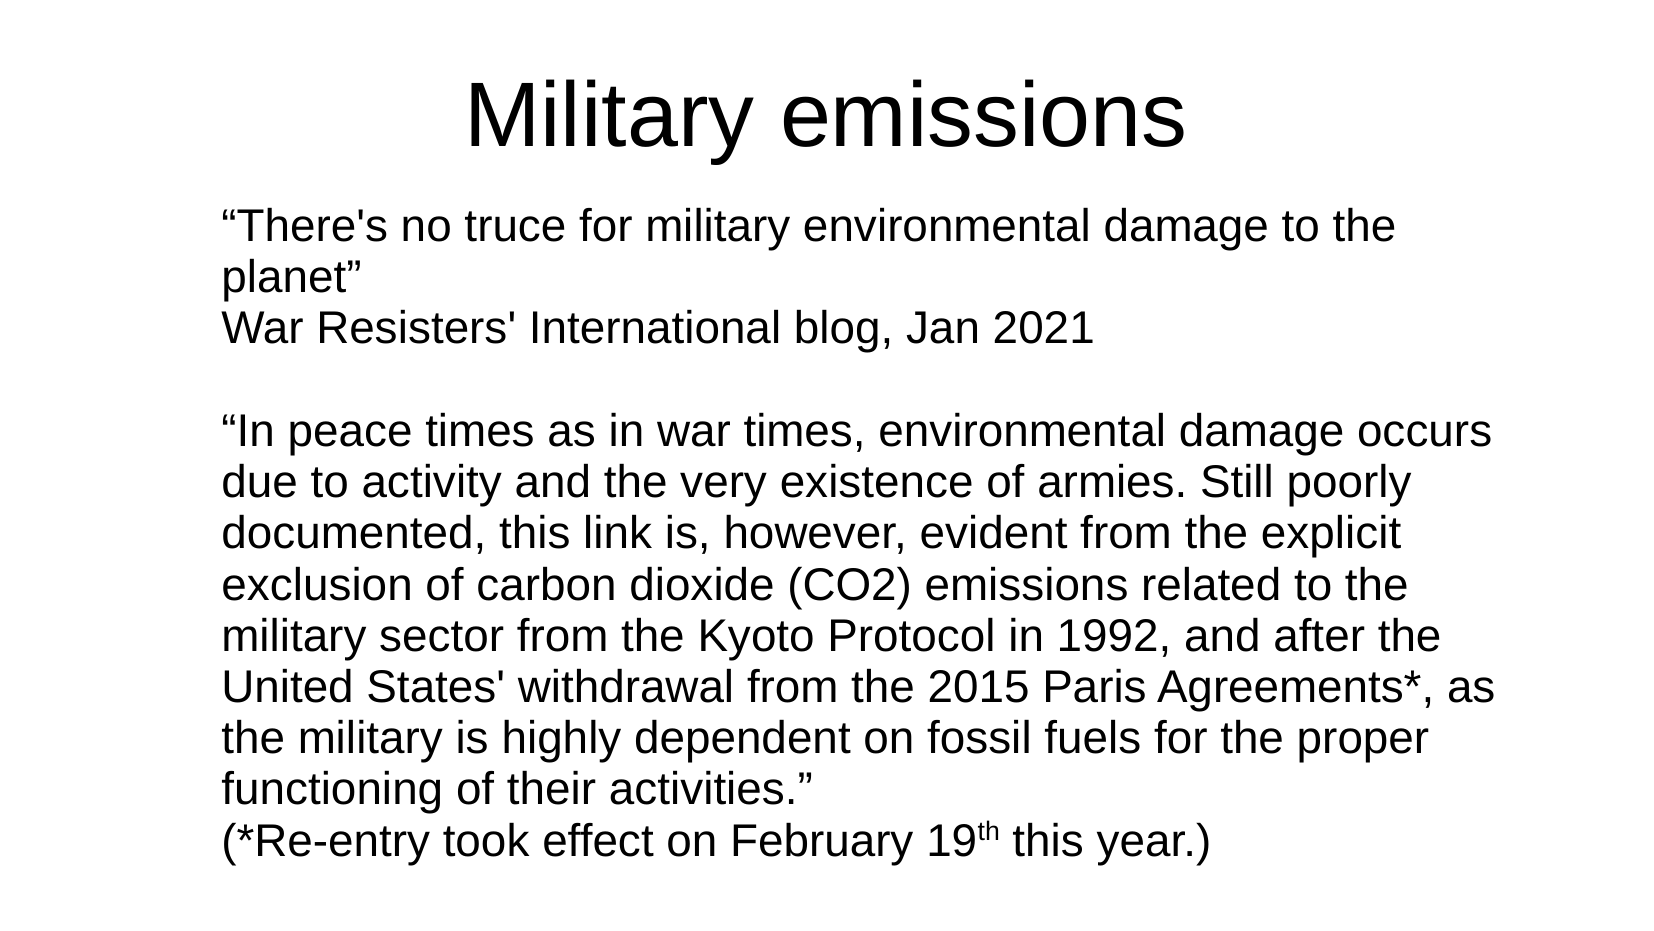

# Military emissions
“There's no truce for military environmental damage to the planet”
War Resisters' International blog, Jan 2021
“In peace times as in war times, environmental damage occurs due to activity and the very existence of armies. Still poorly documented, this link is, however, evident from the explicit exclusion of carbon dioxide (CO2) emissions related to the military sector from the Kyoto Protocol in 1992, and after the United States' withdrawal from the 2015 Paris Agreements*, as the military is highly dependent on fossil fuels for the proper functioning of their activities.”
(*Re-entry took effect on February 19th this year.)